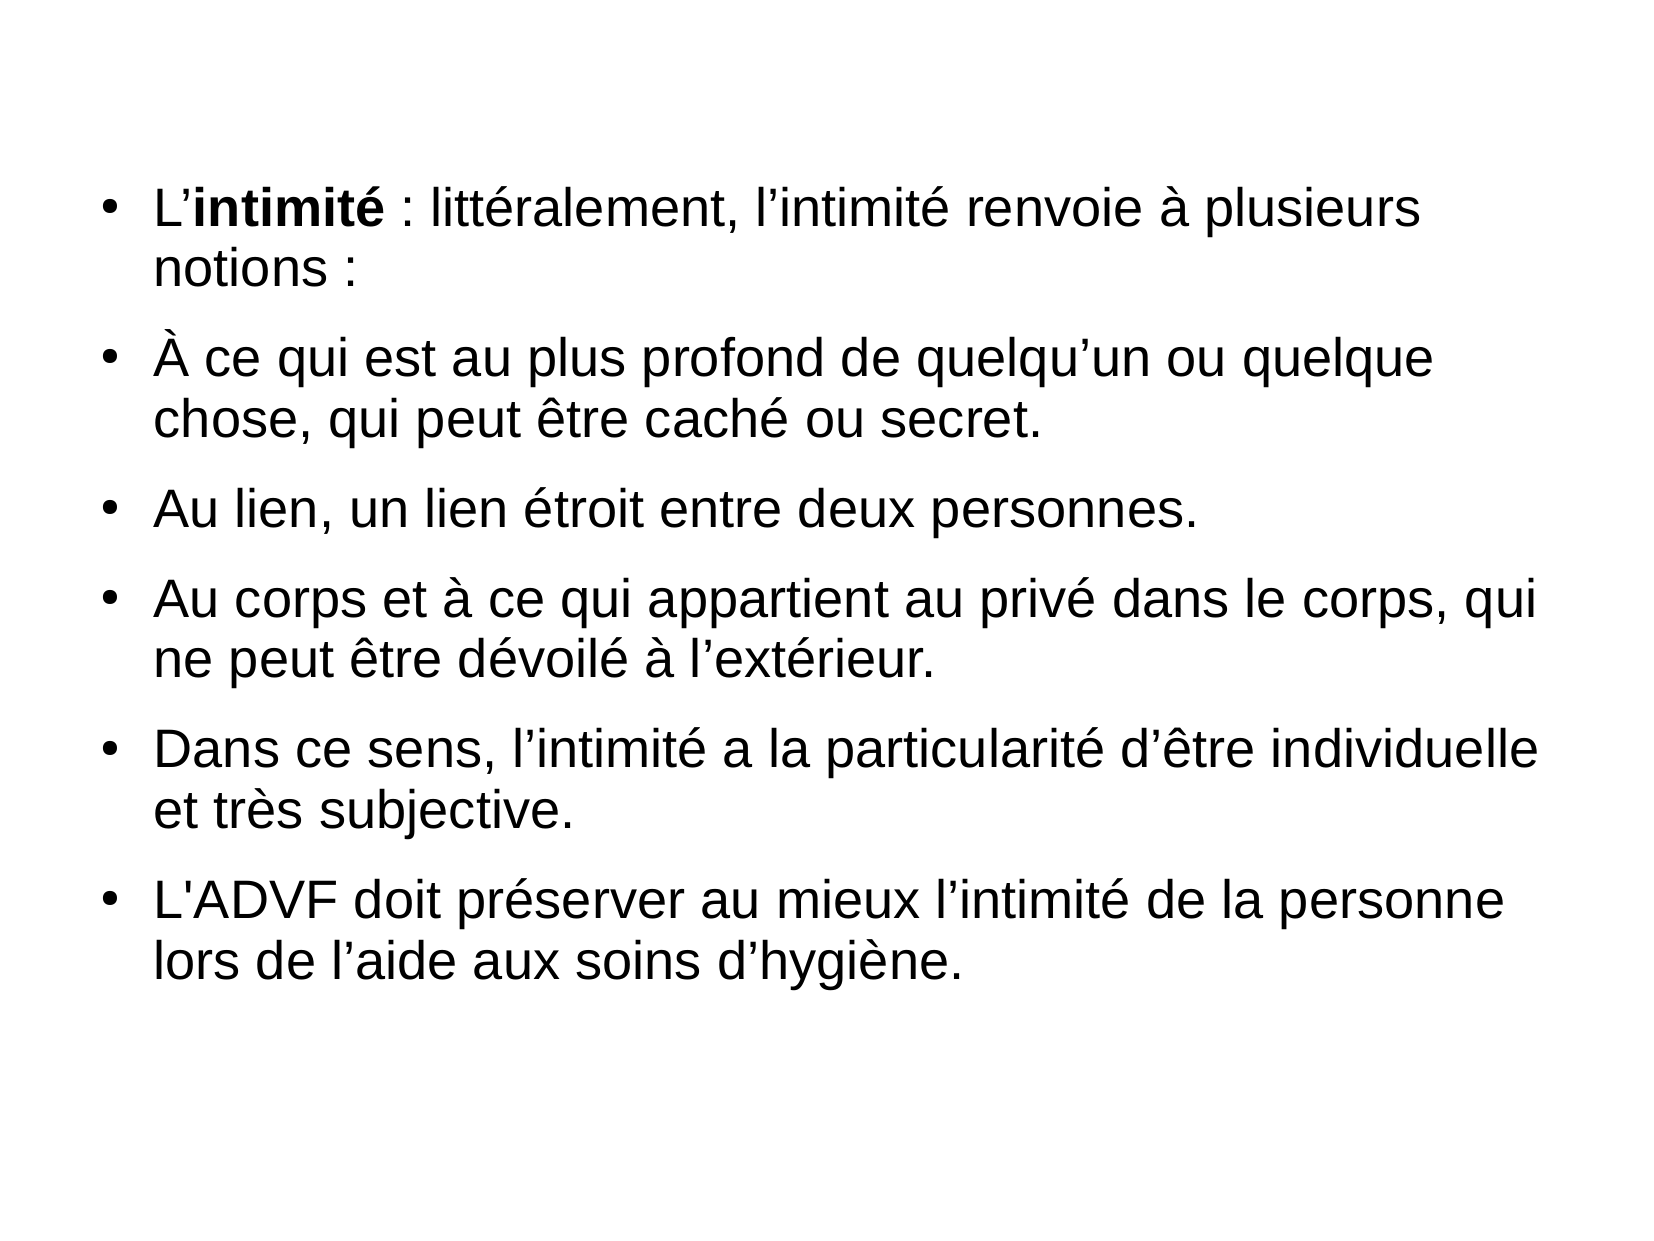

#
L’intimité : littéralement, l’intimité renvoie à plusieurs notions :
À ce qui est au plus profond de quelqu’un ou quelque chose, qui peut être caché ou secret.
Au lien, un lien étroit entre deux personnes.
Au corps et à ce qui appartient au privé dans le corps, qui ne peut être dévoilé à l’extérieur.
Dans ce sens, l’intimité a la particularité d’être individuelle et très subjective.
L'ADVF doit préserver au mieux l’intimité de la personne lors de l’aide aux soins d’hygiène.